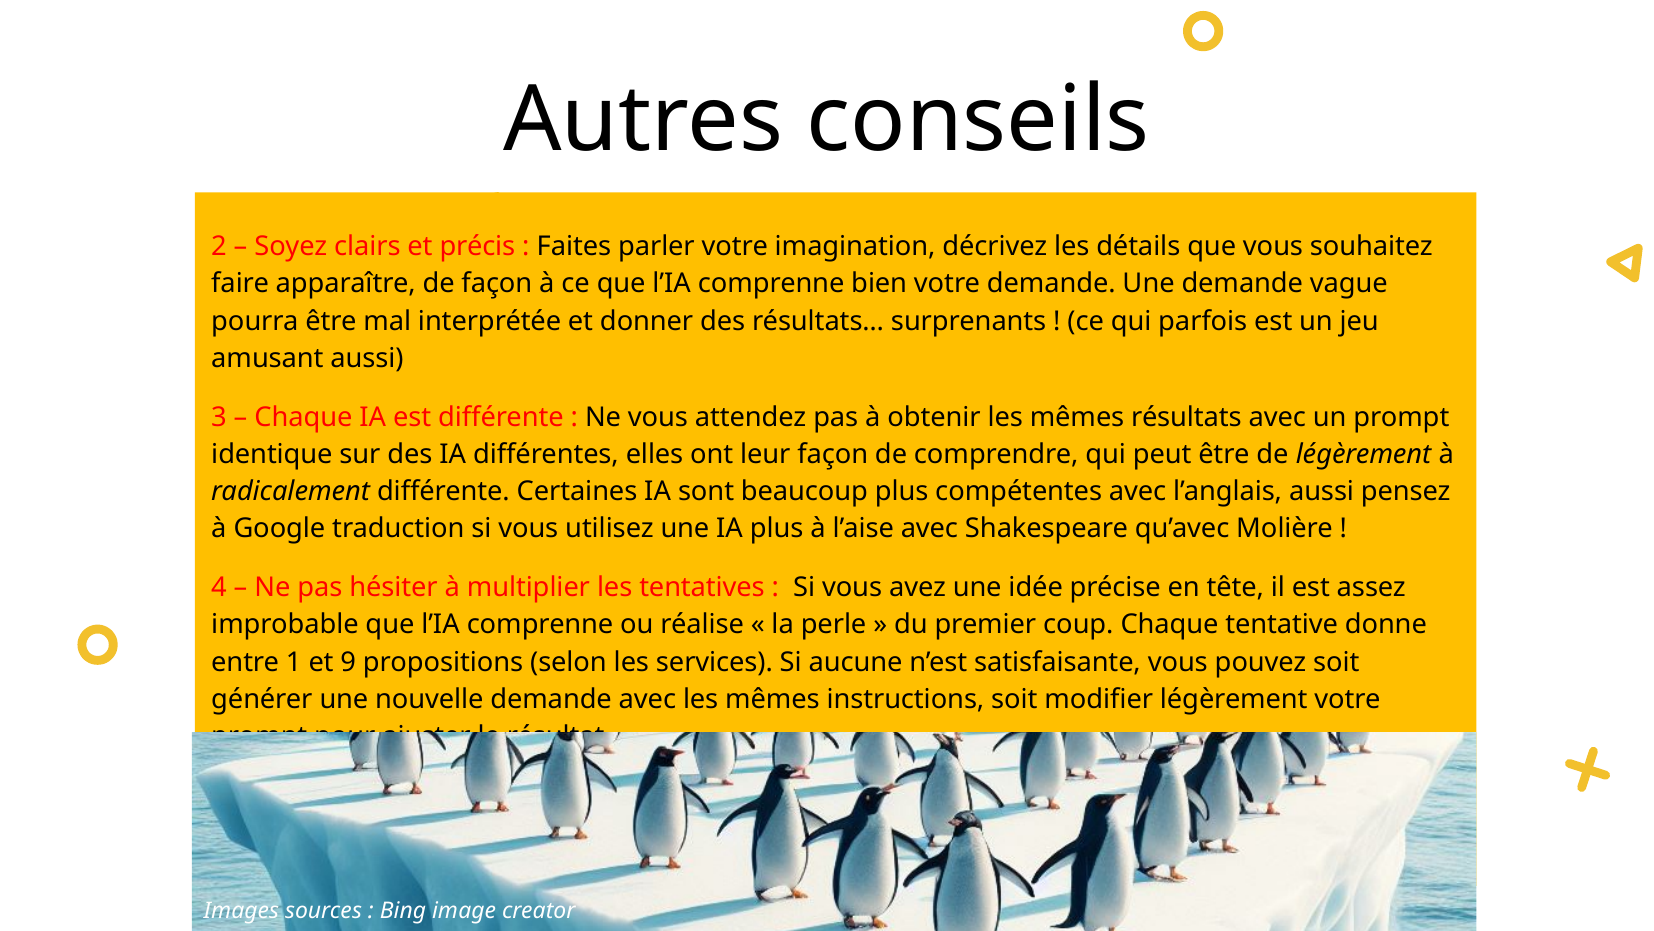

# Autres conseils
2 – Soyez clairs et précis : Faites parler votre imagination, décrivez les détails que vous souhaitez faire apparaître, de façon à ce que l’IA comprenne bien votre demande. Une demande vague pourra être mal interprétée et donner des résultats… surprenants ! (ce qui parfois est un jeu amusant aussi)
3 – Chaque IA est différente : Ne vous attendez pas à obtenir les mêmes résultats avec un prompt identique sur des IA différentes, elles ont leur façon de comprendre, qui peut être de légèrement à radicalement différente. Certaines IA sont beaucoup plus compétentes avec l’anglais, aussi pensez à Google traduction si vous utilisez une IA plus à l’aise avec Shakespeare qu’avec Molière !
4 – Ne pas hésiter à multiplier les tentatives : Si vous avez une idée précise en tête, il est assez improbable que l’IA comprenne ou réalise « la perle » du premier coup. Chaque tentative donne entre 1 et 9 propositions (selon les services). Si aucune n’est satisfaisante, vous pouvez soit générer une nouvelle demande avec les mêmes instructions, soit modifier légèrement votre prompt pour ajuster le résultat.
5- Trouvez la bonne formule pour vous : Essayez plusieurs services, vous vous sentirez plus à l’aise avec certains outils, vous communiquerez certainement mieux naturellement avec d’autres
Images sources : Bing image creator